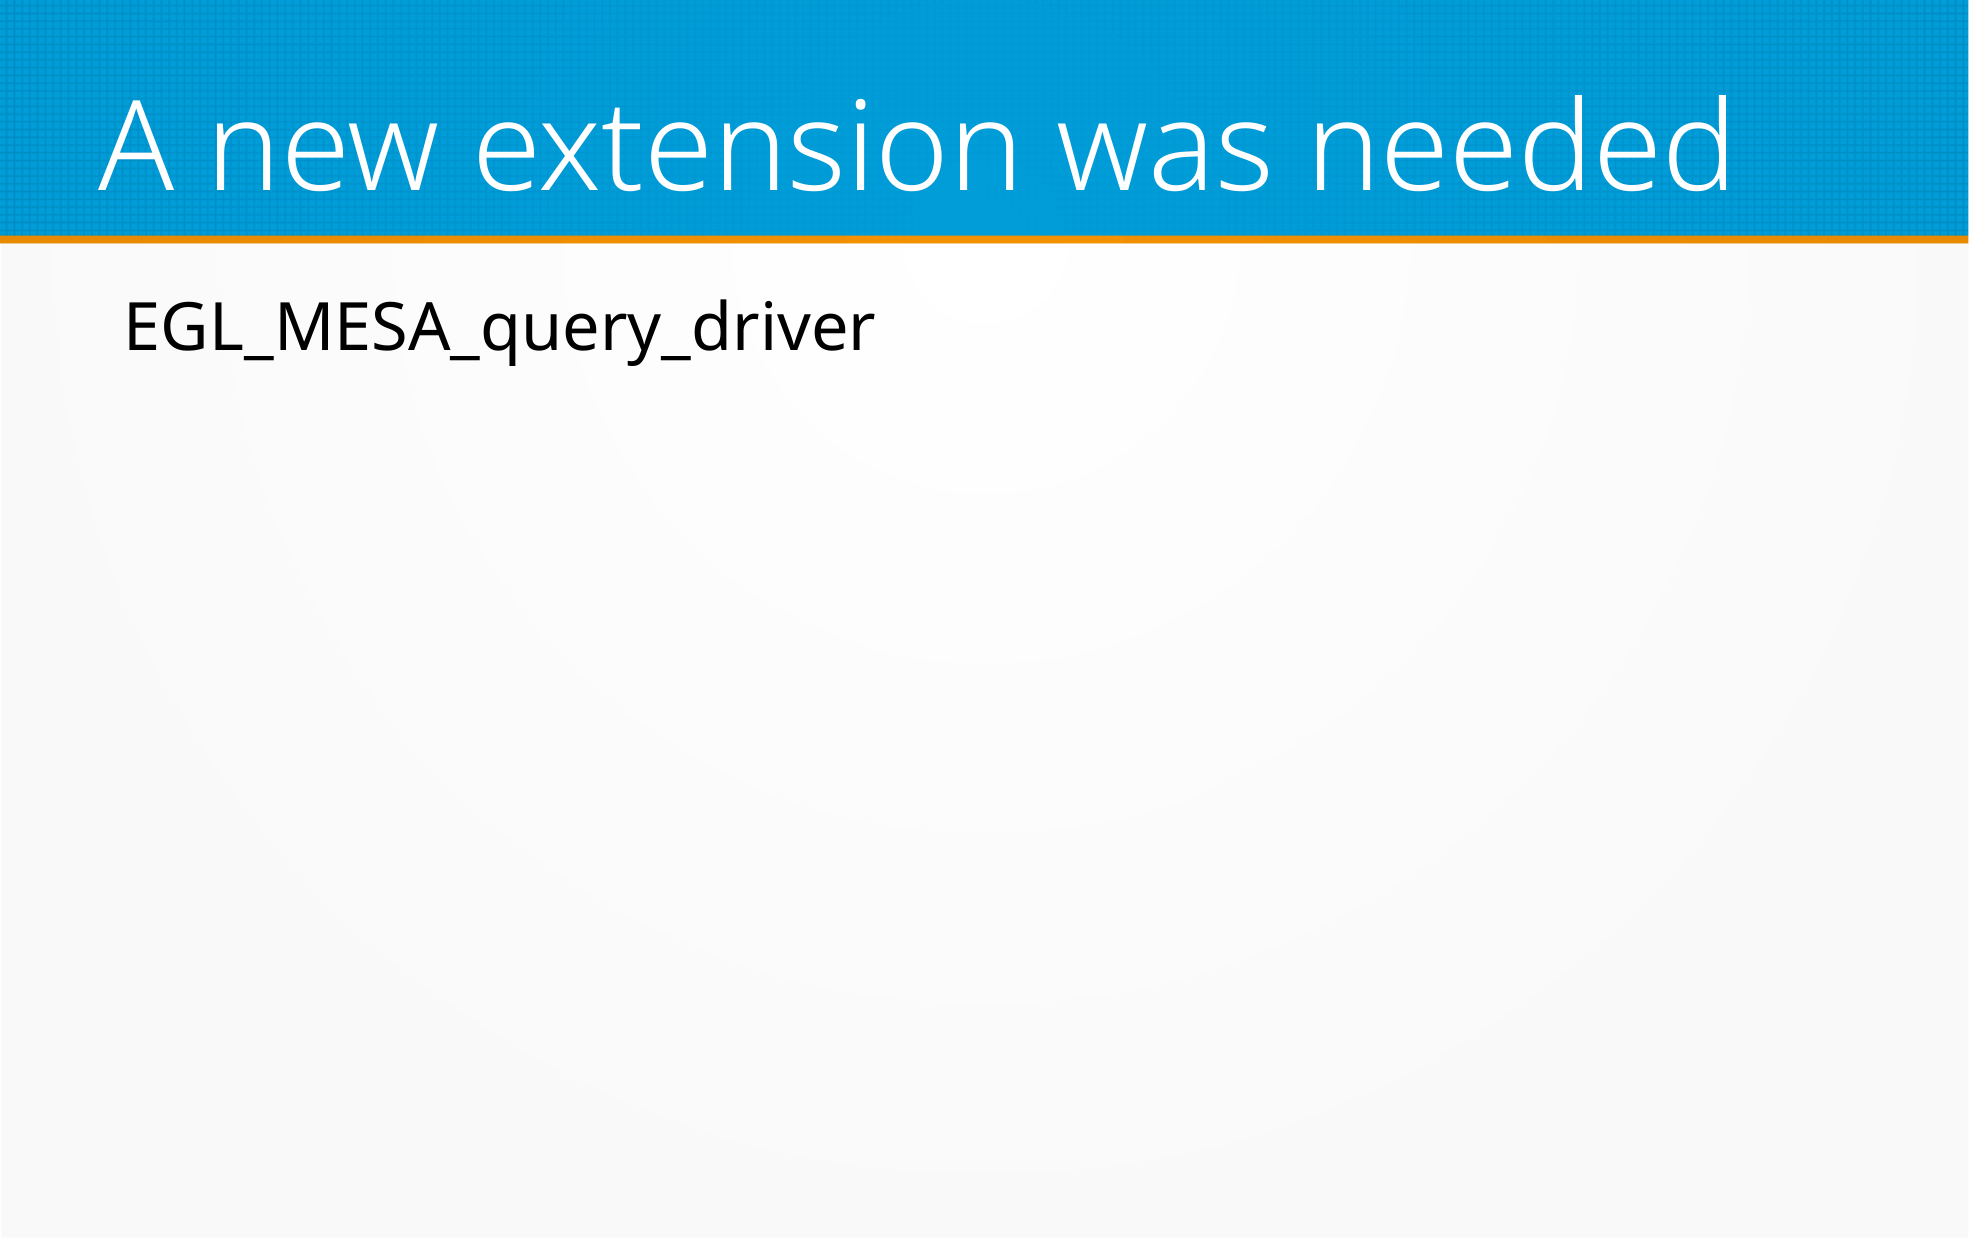

# A new extension was needed
EGL_MESA_query_driver